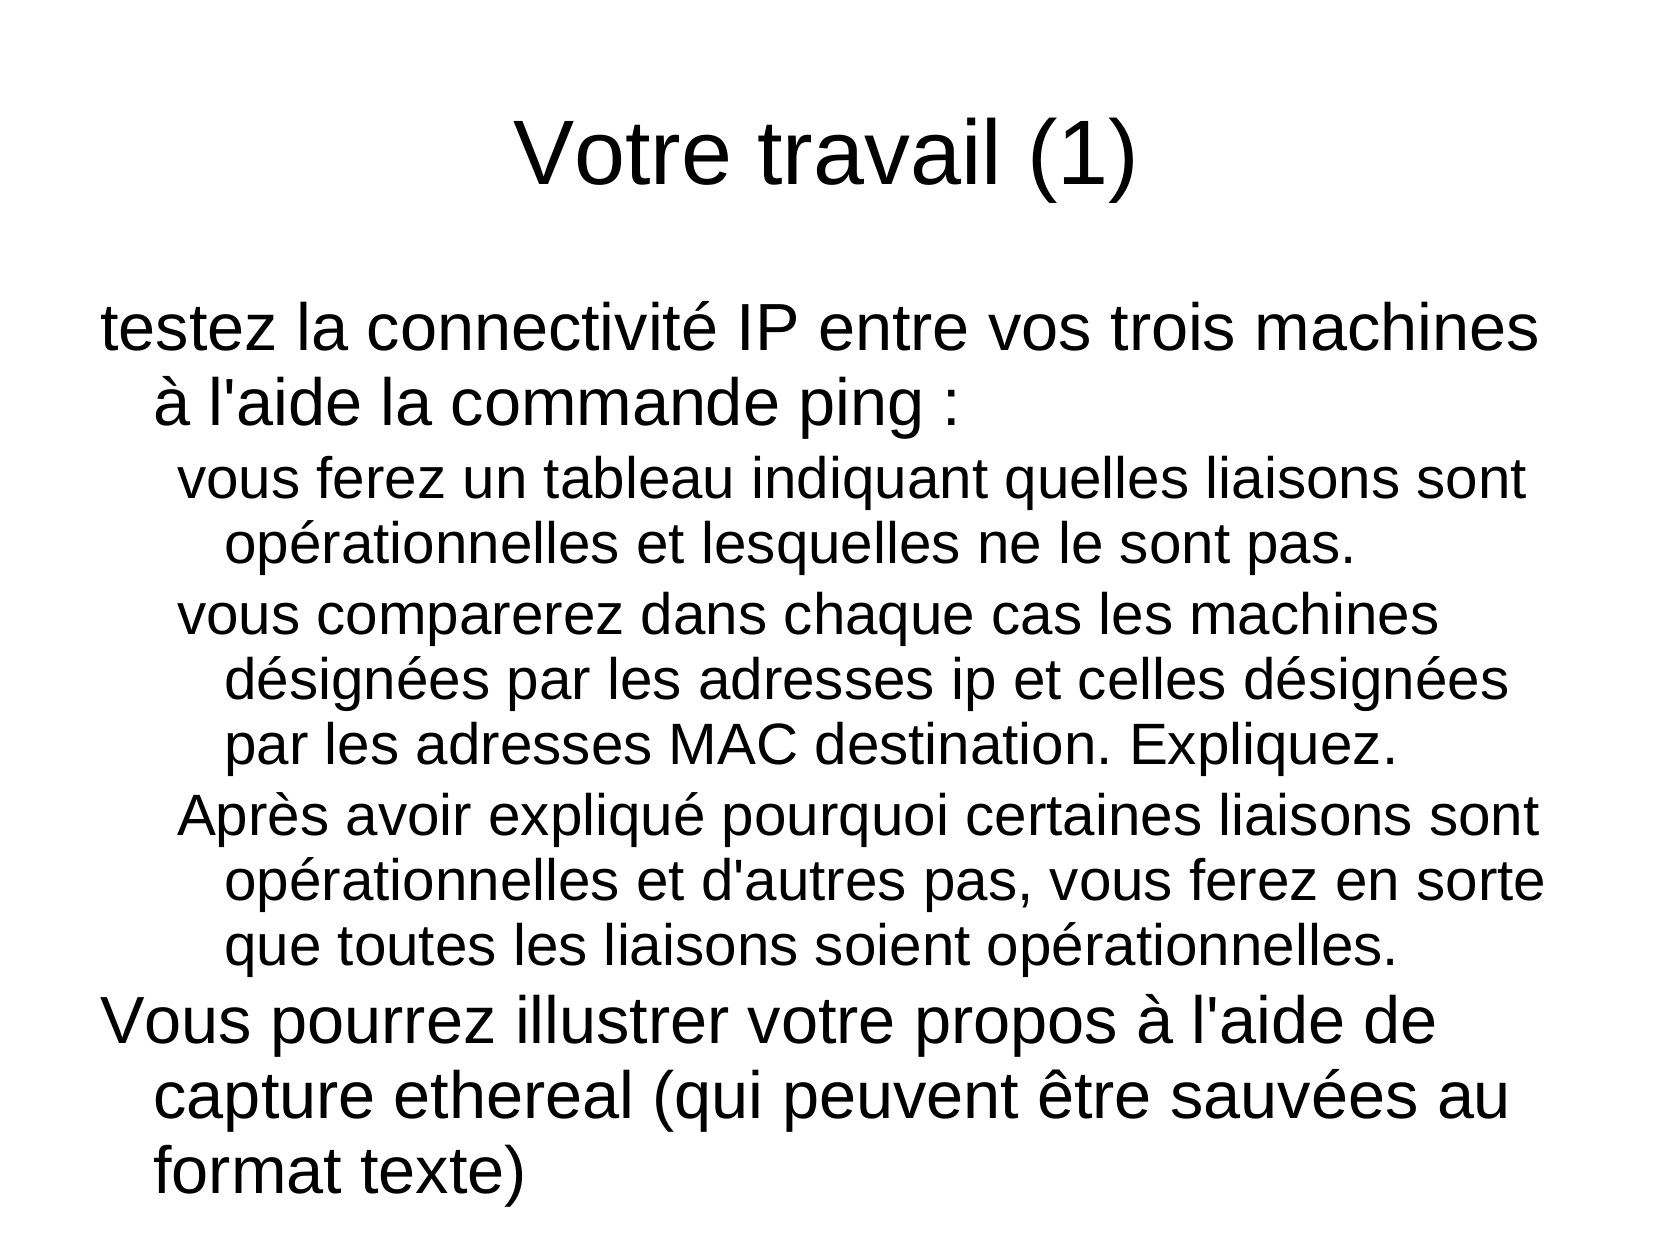

# Votre travail (1)
testez la connectivité IP entre vos trois machines à l'aide la commande ping :
vous ferez un tableau indiquant quelles liaisons sont opérationnelles et lesquelles ne le sont pas.
vous comparerez dans chaque cas les machines désignées par les adresses ip et celles désignées par les adresses MAC destination. Expliquez.
Après avoir expliqué pourquoi certaines liaisons sont opérationnelles et d'autres pas, vous ferez en sorte que toutes les liaisons soient opérationnelles.
Vous pourrez illustrer votre propos à l'aide de capture ethereal (qui peuvent être sauvées au format texte)